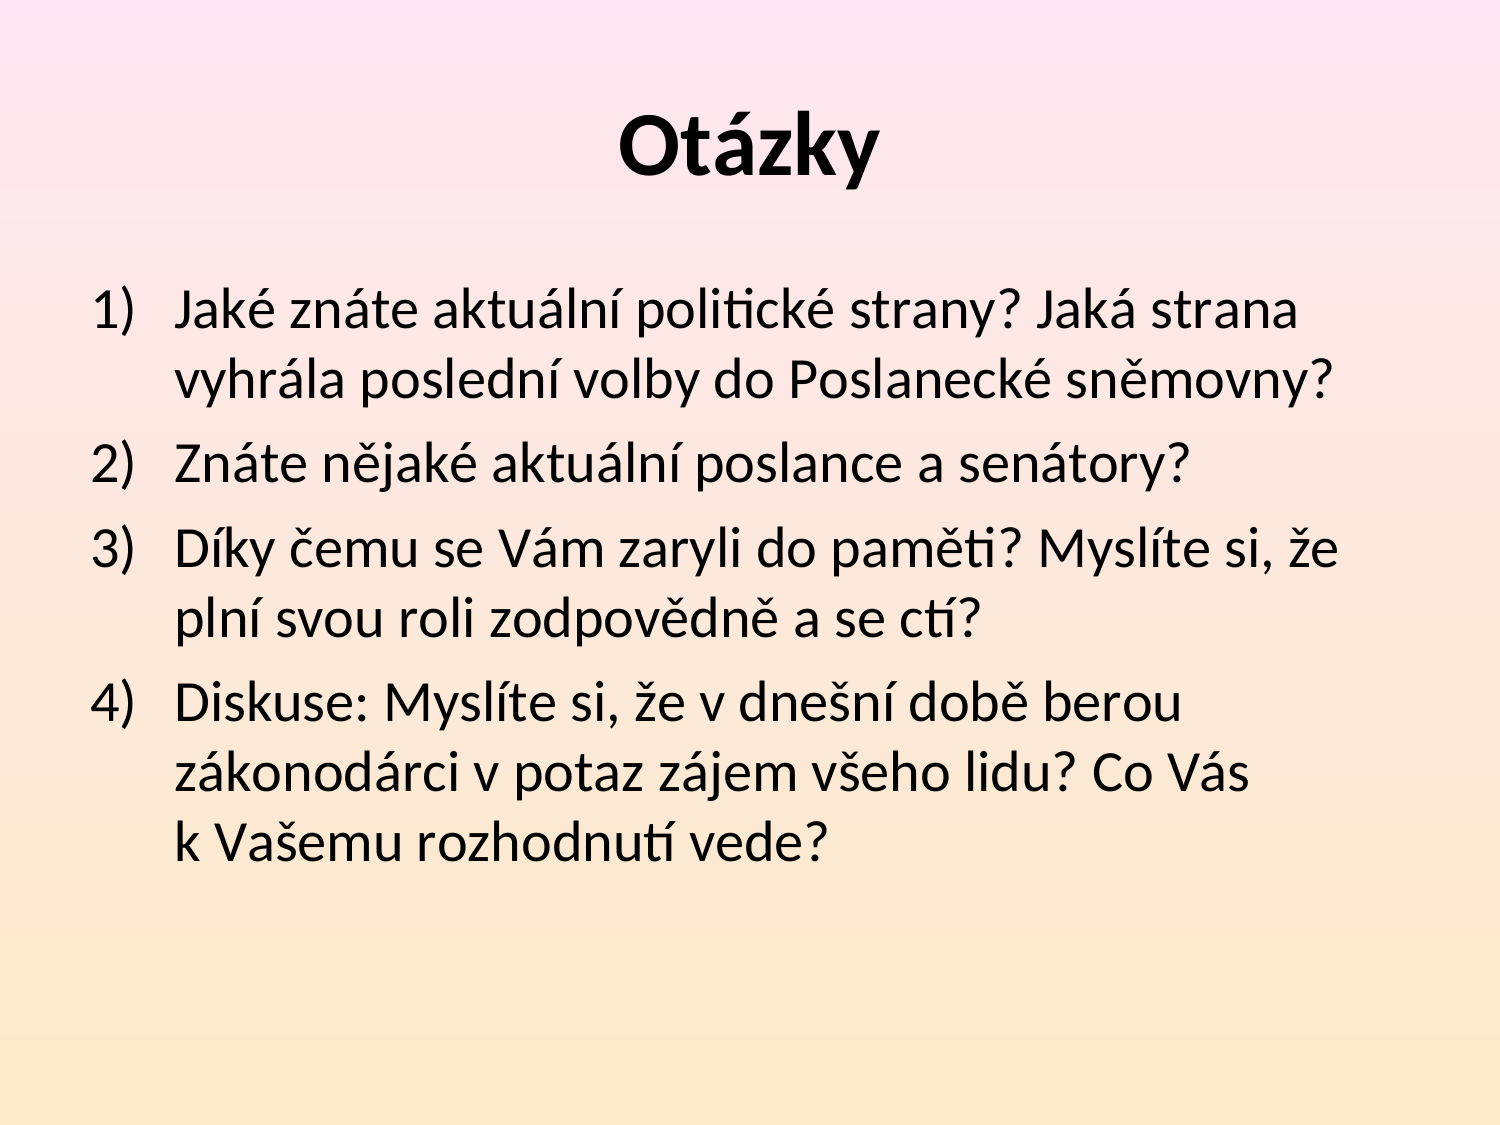

# Otázky
Jaké znáte aktuální politické strany? Jaká strana vyhrála poslední volby do Poslanecké sněmovny?
Znáte nějaké aktuální poslance a senátory?
Díky čemu se Vám zaryli do paměti? Myslíte si, že plní svou roli zodpovědně a se ctí?
Diskuse: Myslíte si, že v dnešní době berou zákonodárci v potaz zájem všeho lidu? Co Vás
k Vašemu rozhodnutí vede?